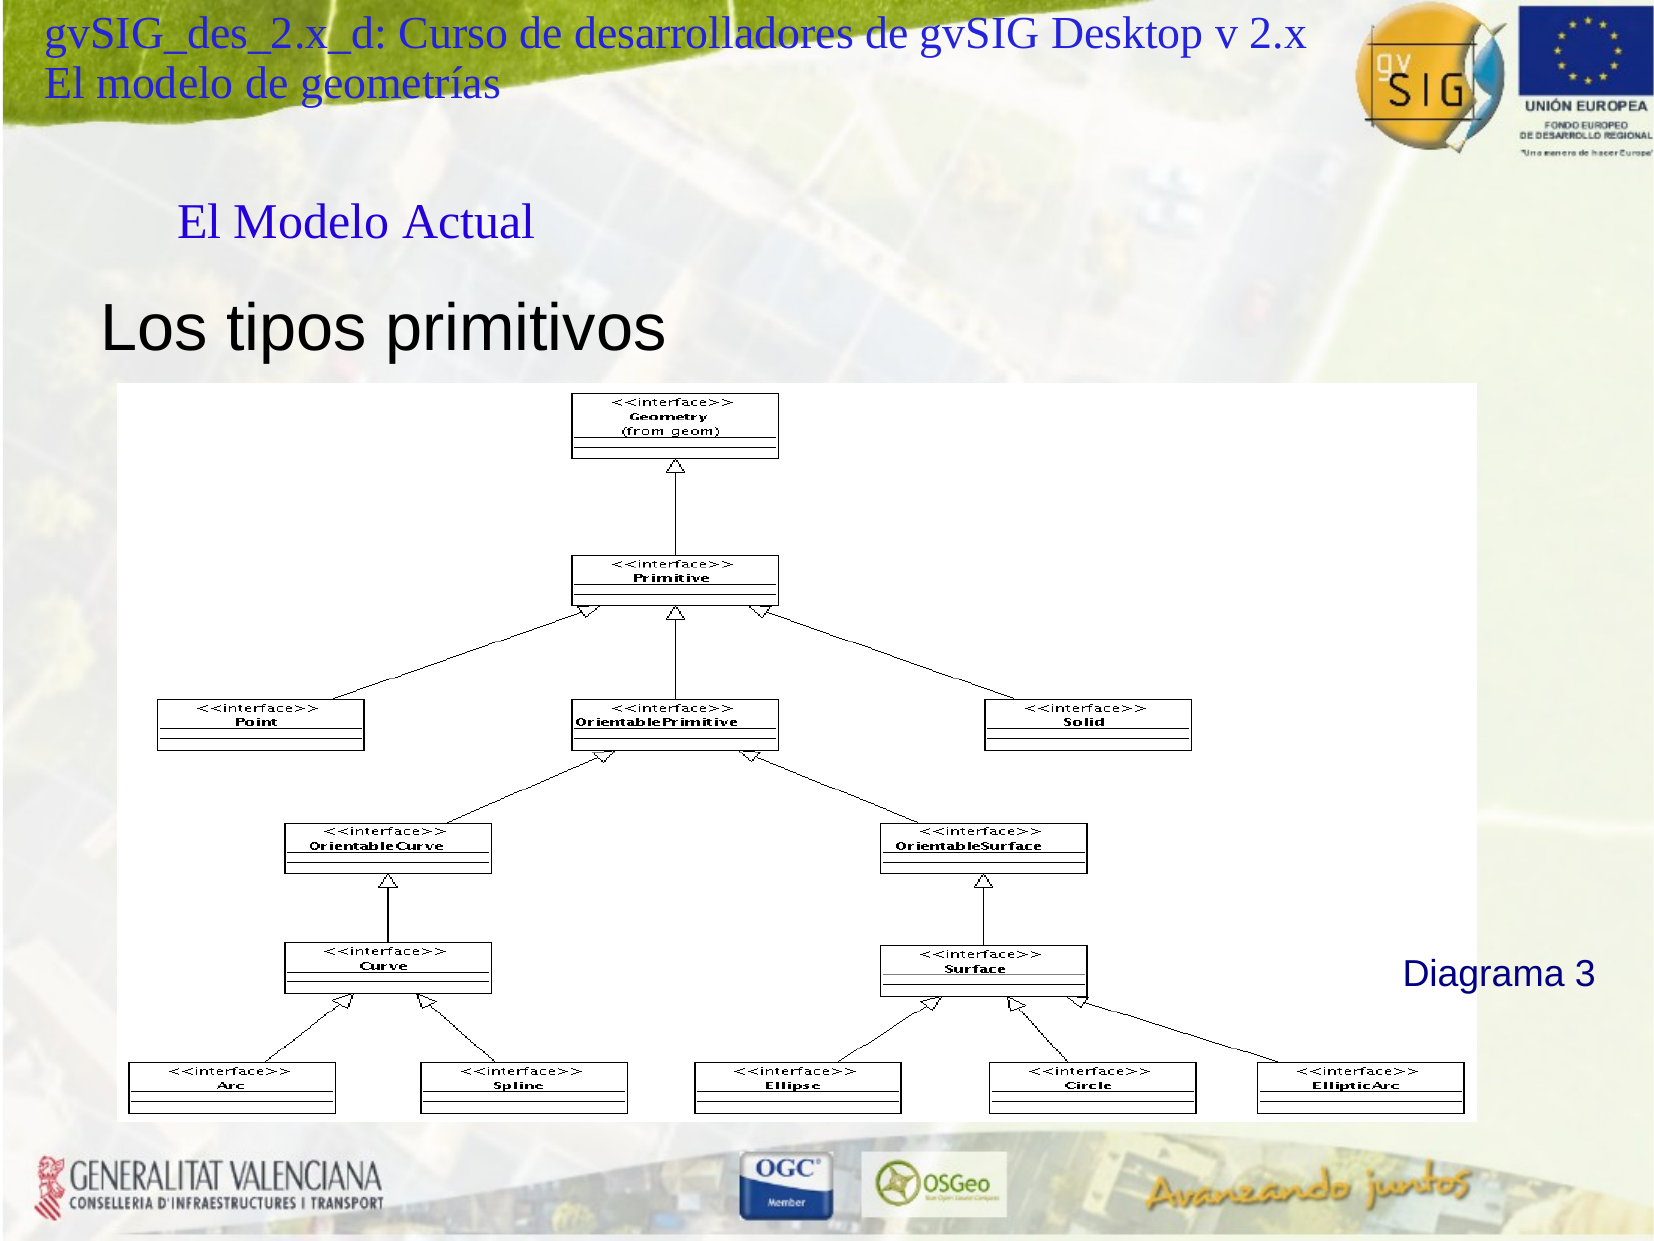

El Modelo Actual
# Los tipos primitivos
Diagrama 3